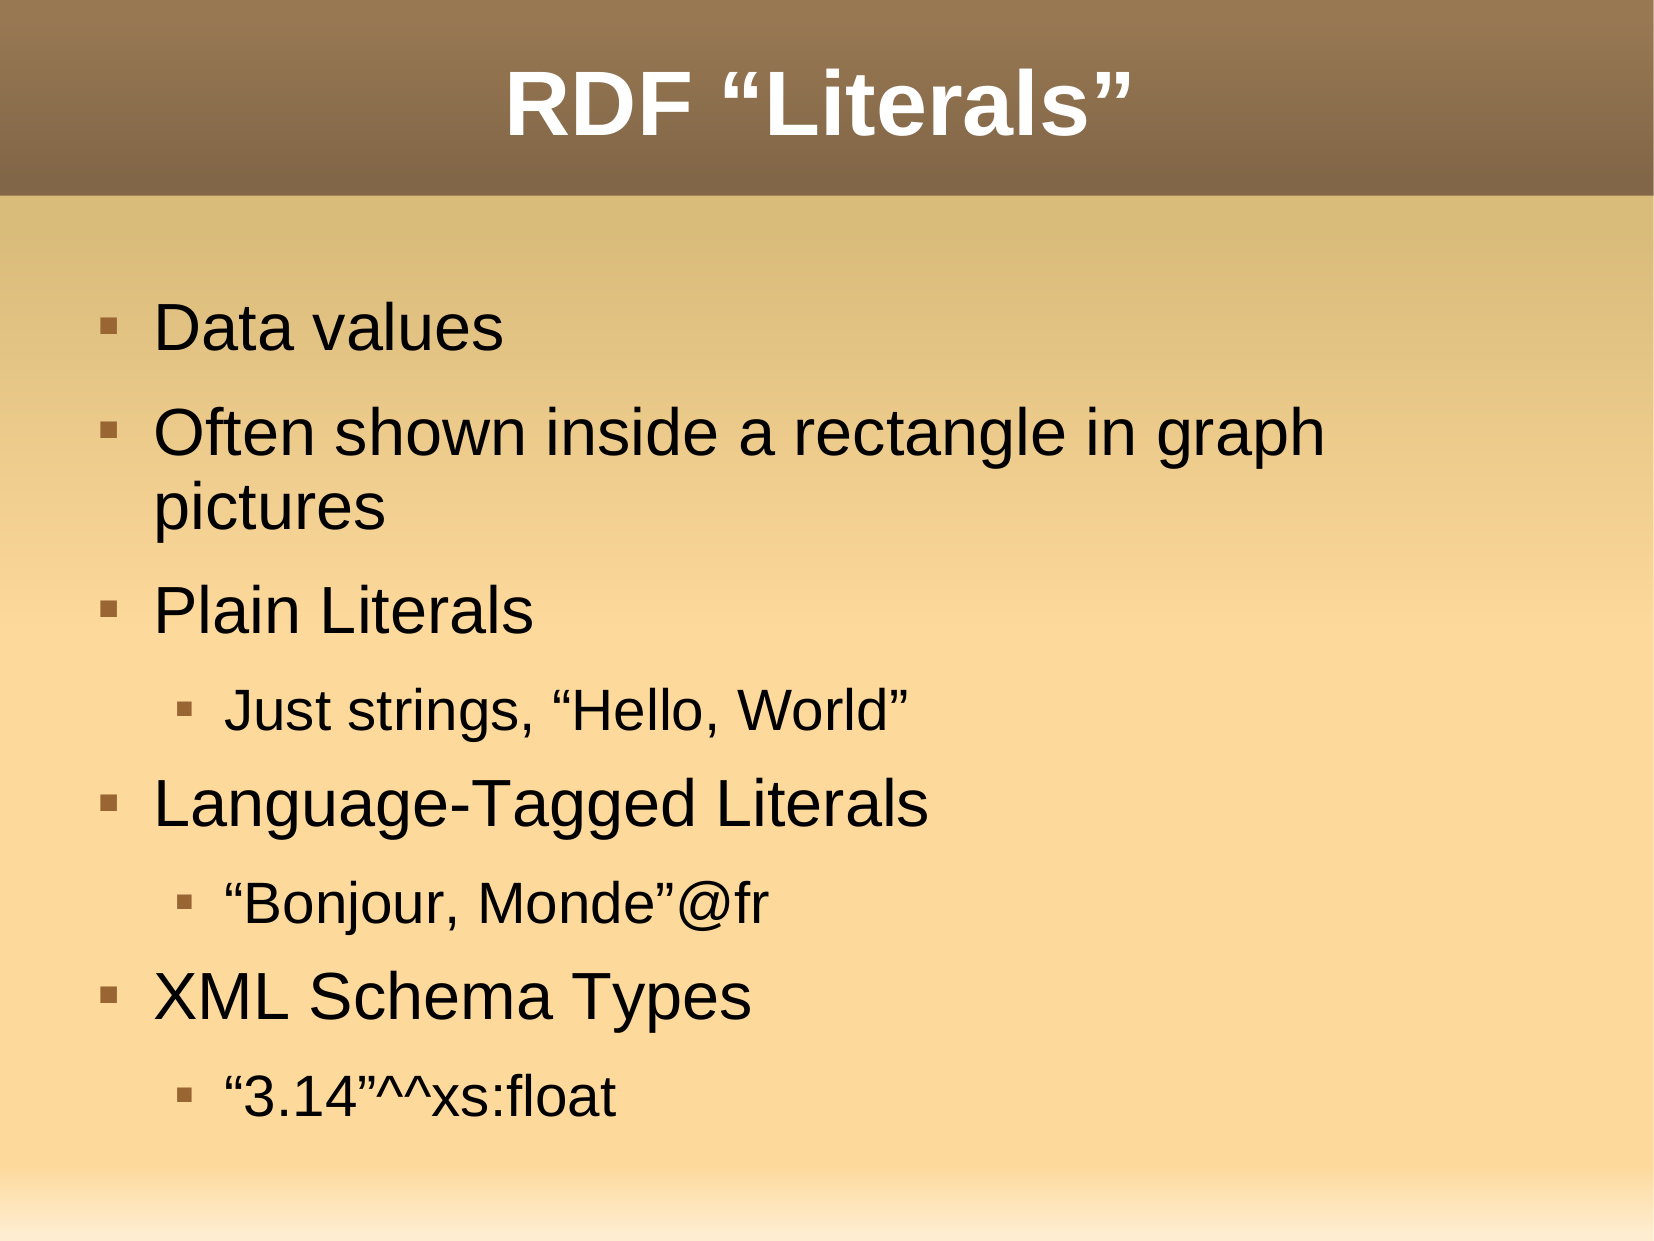

# RDF “Literals”
Data values
Often shown inside a rectangle in graph pictures
Plain Literals
Just strings, “Hello, World”
Language-Tagged Literals
“Bonjour, Monde”@fr
XML Schema Types
“3.14”^^xs:float